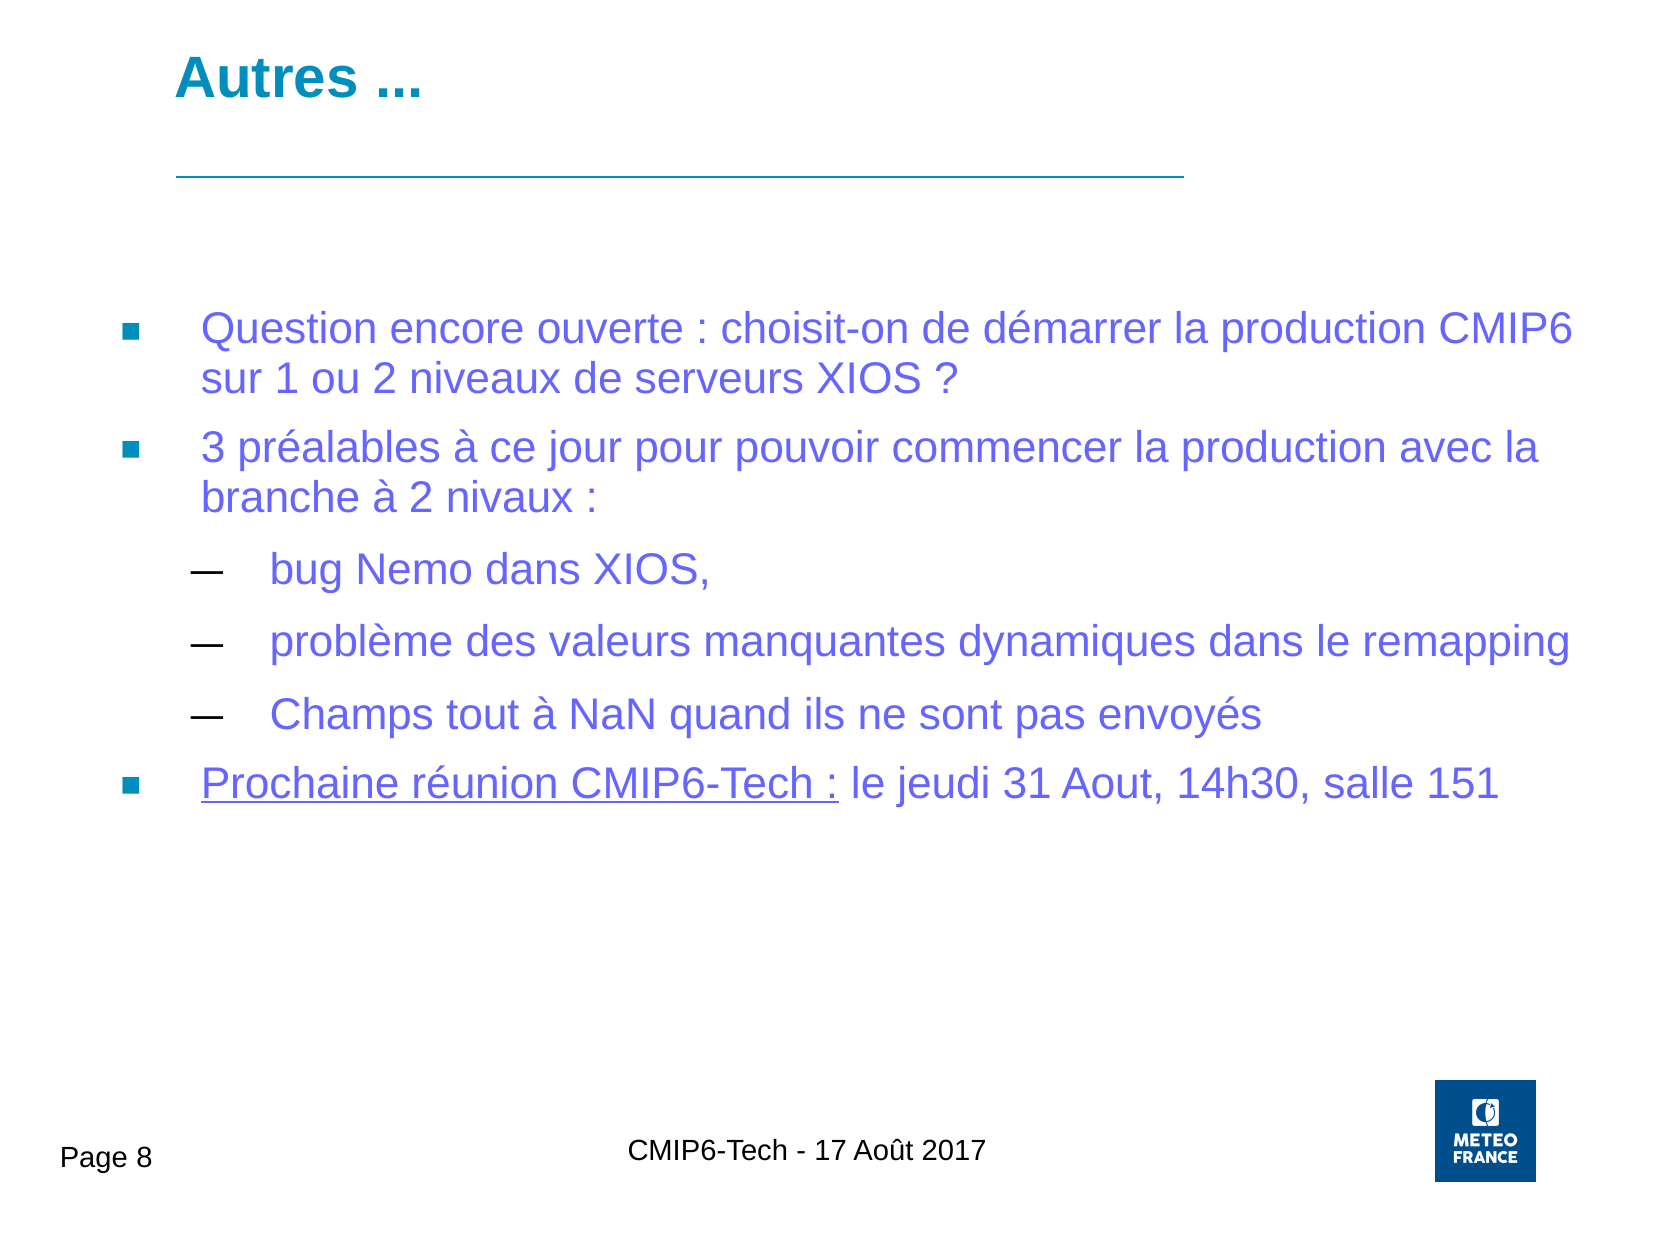

# Autres ...
Question encore ouverte : choisit-on de démarrer la production CMIP6 sur 1 ou 2 niveaux de serveurs XIOS ?
3 préalables à ce jour pour pouvoir commencer la production avec la branche à 2 nivaux :
bug Nemo dans XIOS,
problème des valeurs manquantes dynamiques dans le remapping
Champs tout à NaN quand ils ne sont pas envoyés
Prochaine réunion CMIP6-Tech : le jeudi 31 Aout, 14h30, salle 151
CMIP6-Tech - 17 Août 2017
8